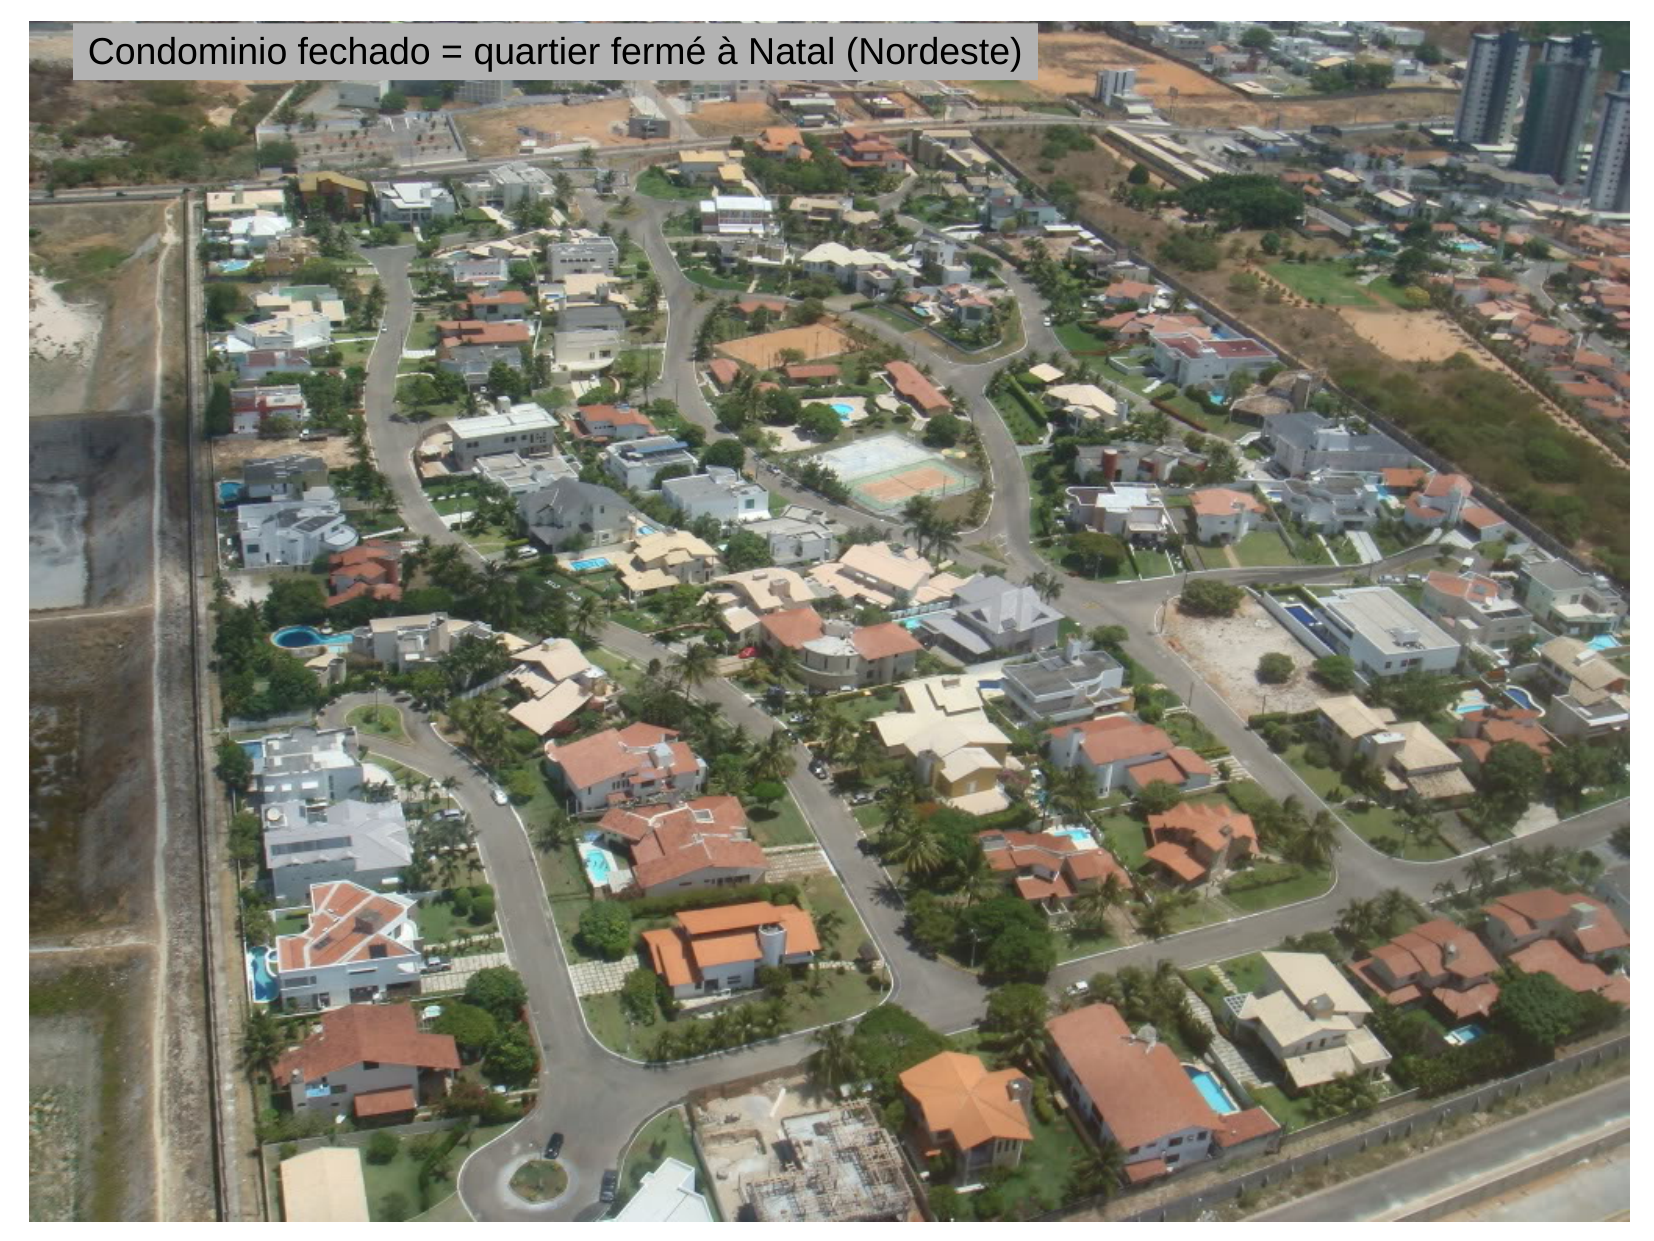

Condominio fechado = quartier fermé à Natal (Nordeste)